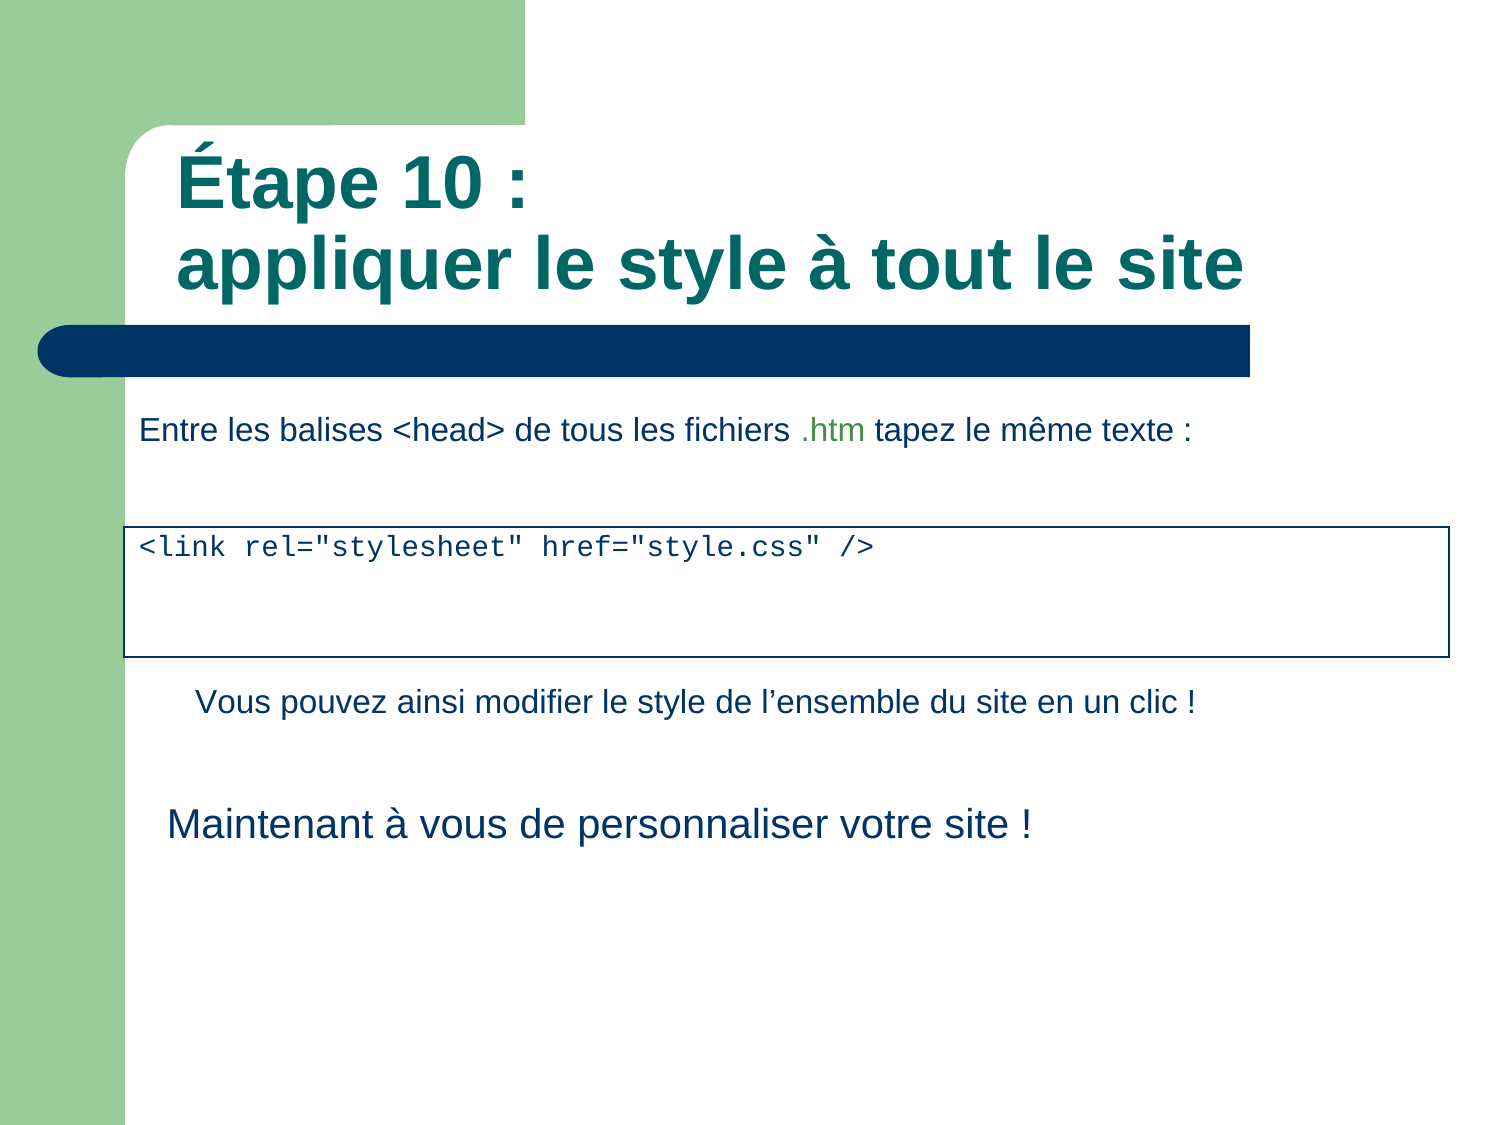

# Étape 10 : appliquer le style à tout le site
Entre les balises <head> de tous les fichiers .htm tapez le même texte :
<link rel="stylesheet" href="style.css" />
Vous pouvez ainsi modifier le style de l’ensemble du site en un clic !
Maintenant à vous de personnaliser votre site !